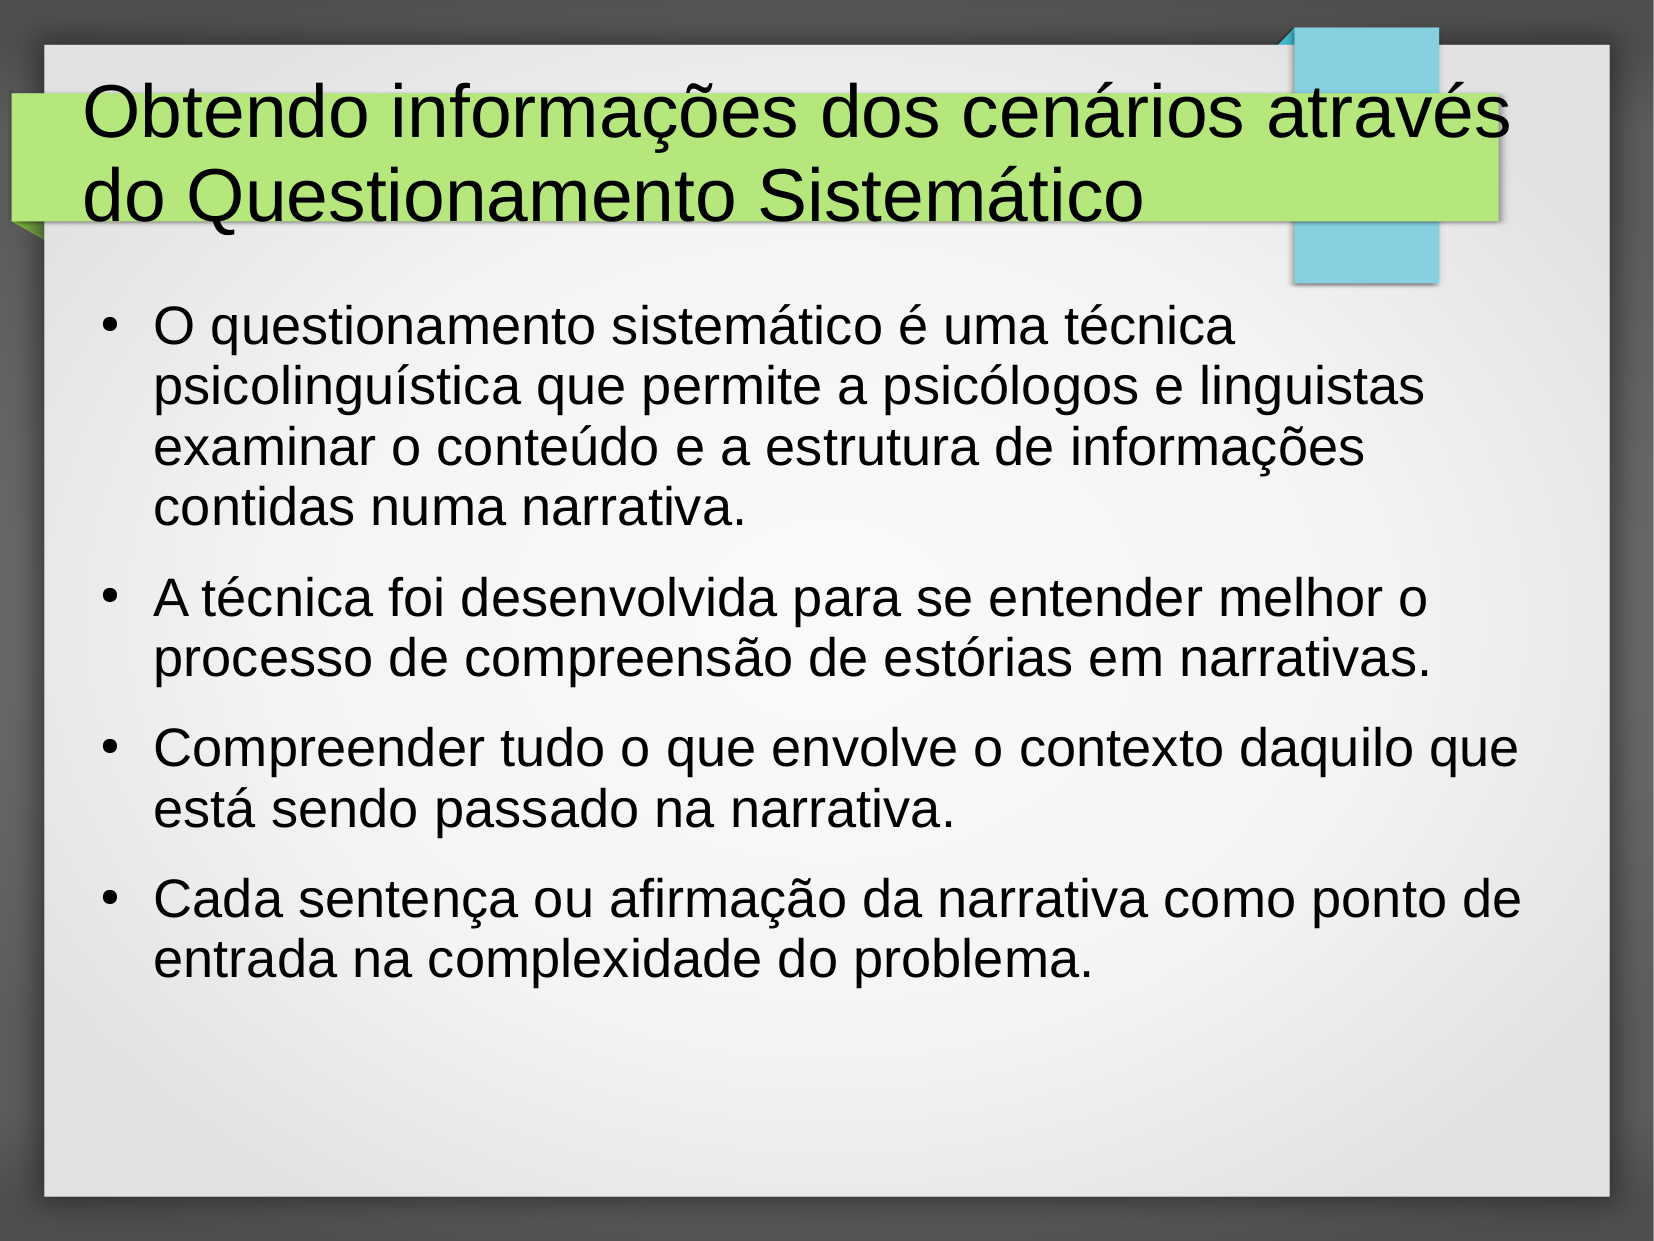

# Obtendo informações dos cenários através do Questionamento Sistemático
O questionamento sistemático é uma técnica psicolinguística que permite a psicólogos e linguistas examinar o conteúdo e a estrutura de informações contidas numa narrativa.
A técnica foi desenvolvida para se entender melhor o processo de compreensão de estórias em narrativas.
Compreender tudo o que envolve o contexto daquilo que está sendo passado na narrativa.
Cada sentença ou afirmação da narrativa como ponto de entrada na complexidade do problema.